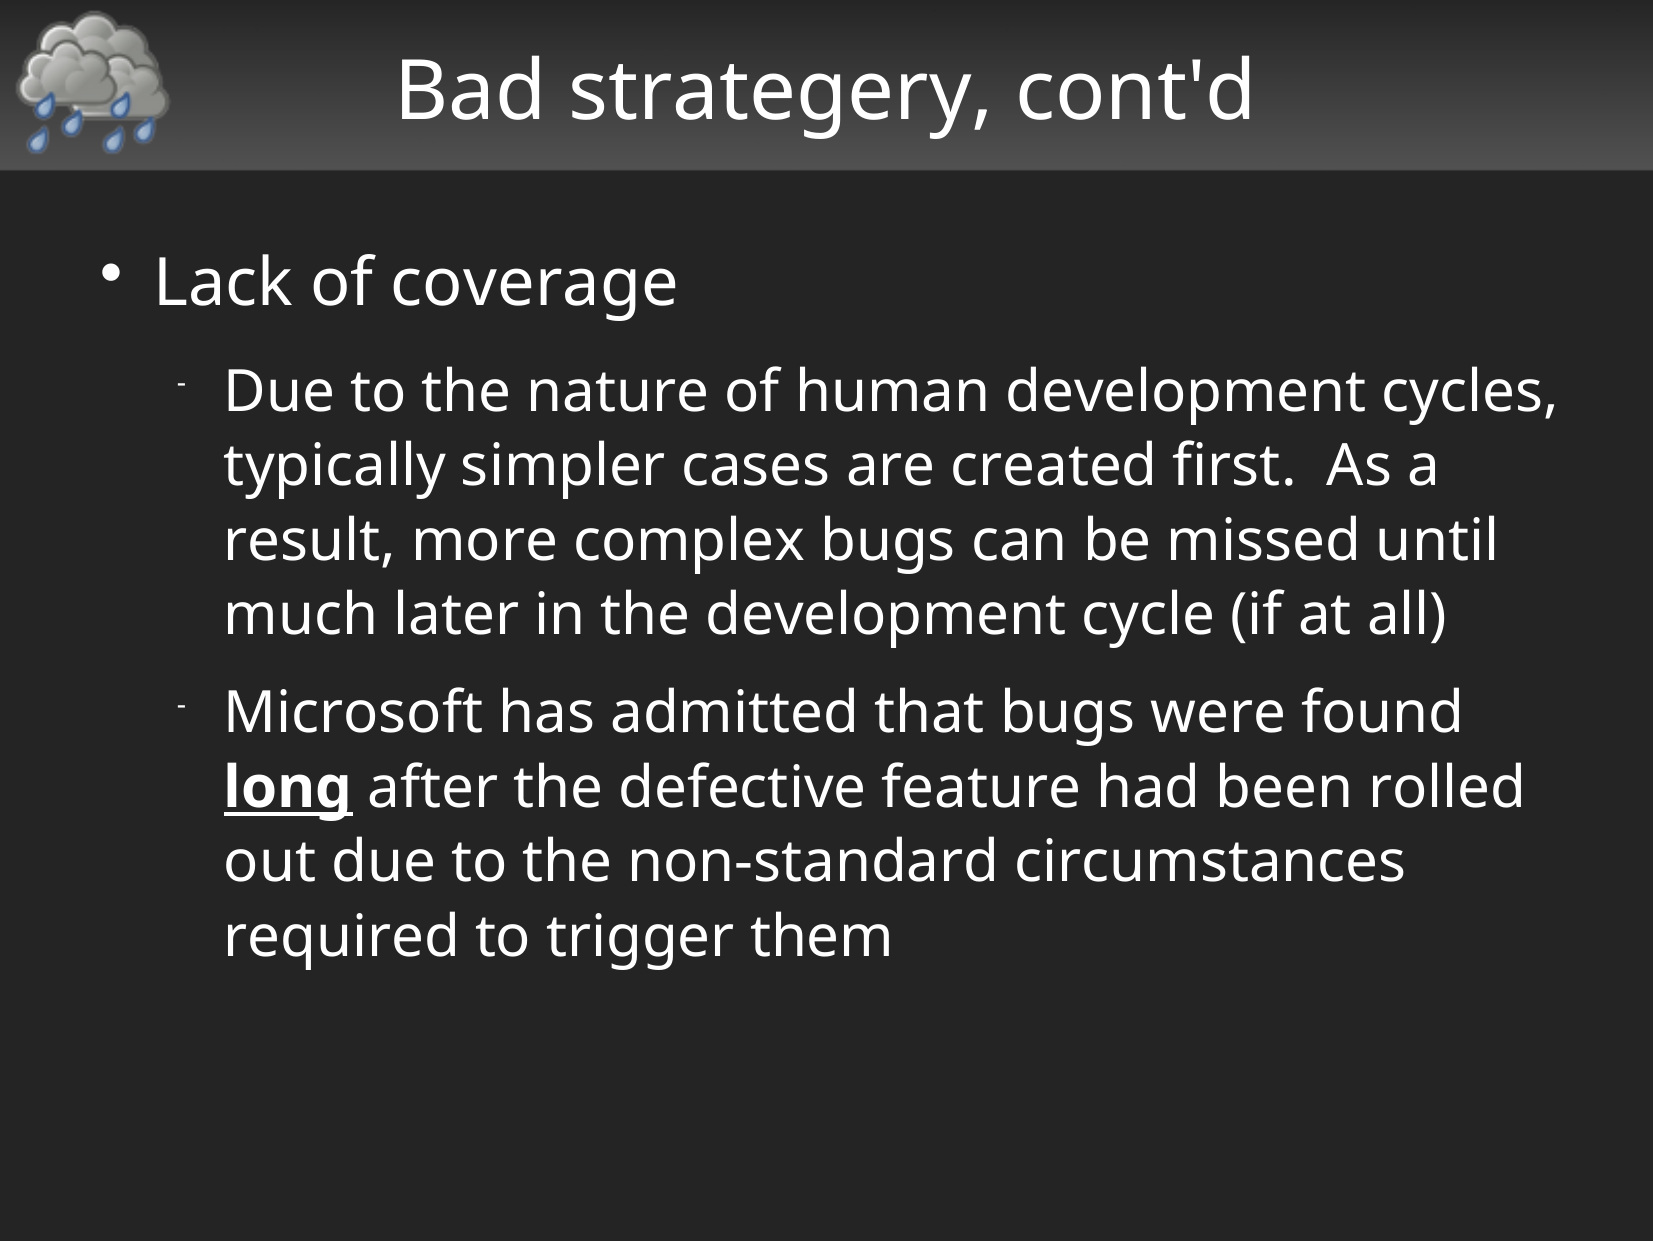

# Bad strategery, cont'd
Lack of coverage
Due to the nature of human development cycles, typically simpler cases are created first. As a result, more complex bugs can be missed until much later in the development cycle (if at all)
Microsoft has admitted that bugs were found long after the defective feature had been rolled out due to the non-standard circumstances required to trigger them